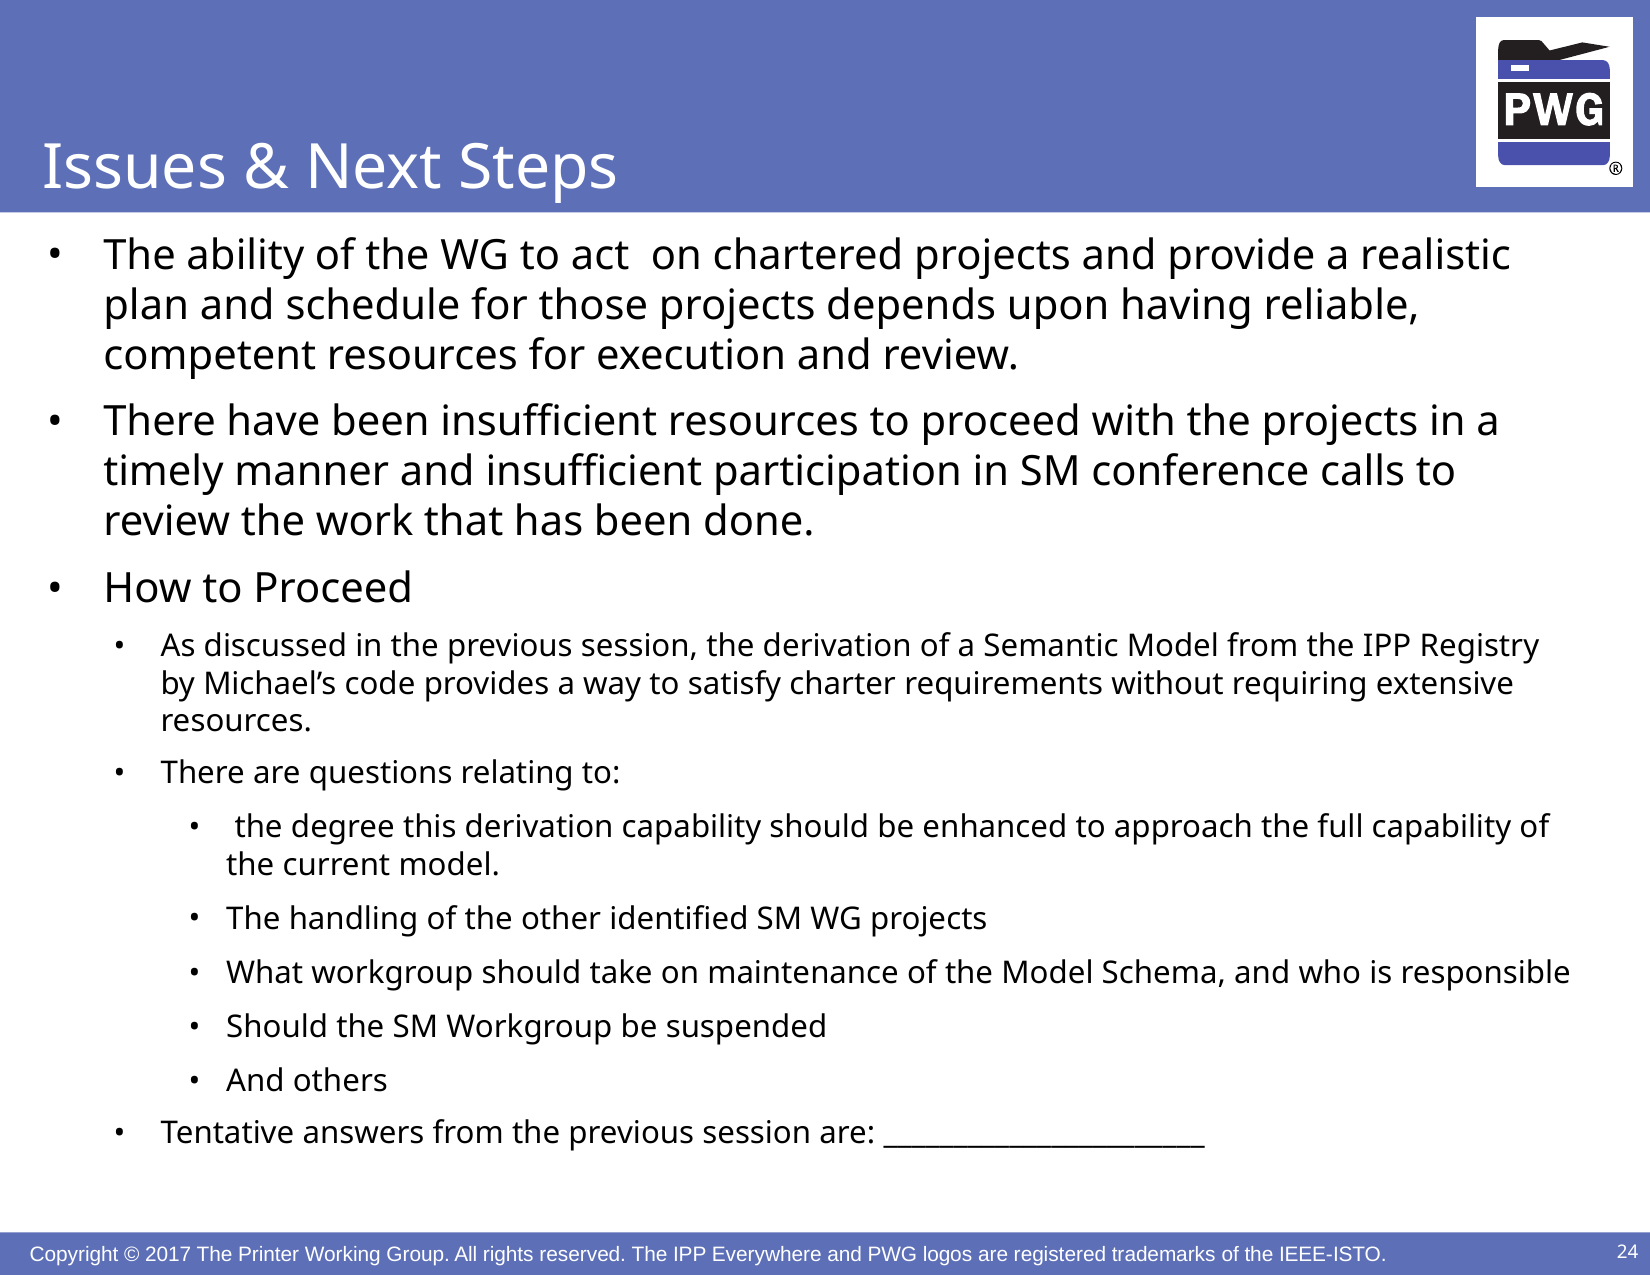

# Issues & Next Steps
The ability of the WG to act on chartered projects and provide a realistic plan and schedule for those projects depends upon having reliable, competent resources for execution and review.
There have been insufficient resources to proceed with the projects in a timely manner and insufficient participation in SM conference calls to review the work that has been done.
How to Proceed
As discussed in the previous session, the derivation of a Semantic Model from the IPP Registry by Michael’s code provides a way to satisfy charter requirements without requiring extensive resources.
There are questions relating to:
 the degree this derivation capability should be enhanced to approach the full capability of the current model.
The handling of the other identified SM WG projects
What workgroup should take on maintenance of the Model Schema, and who is responsible
Should the SM Workgroup be suspended
And others
Tentative answers from the previous session are: _______________________